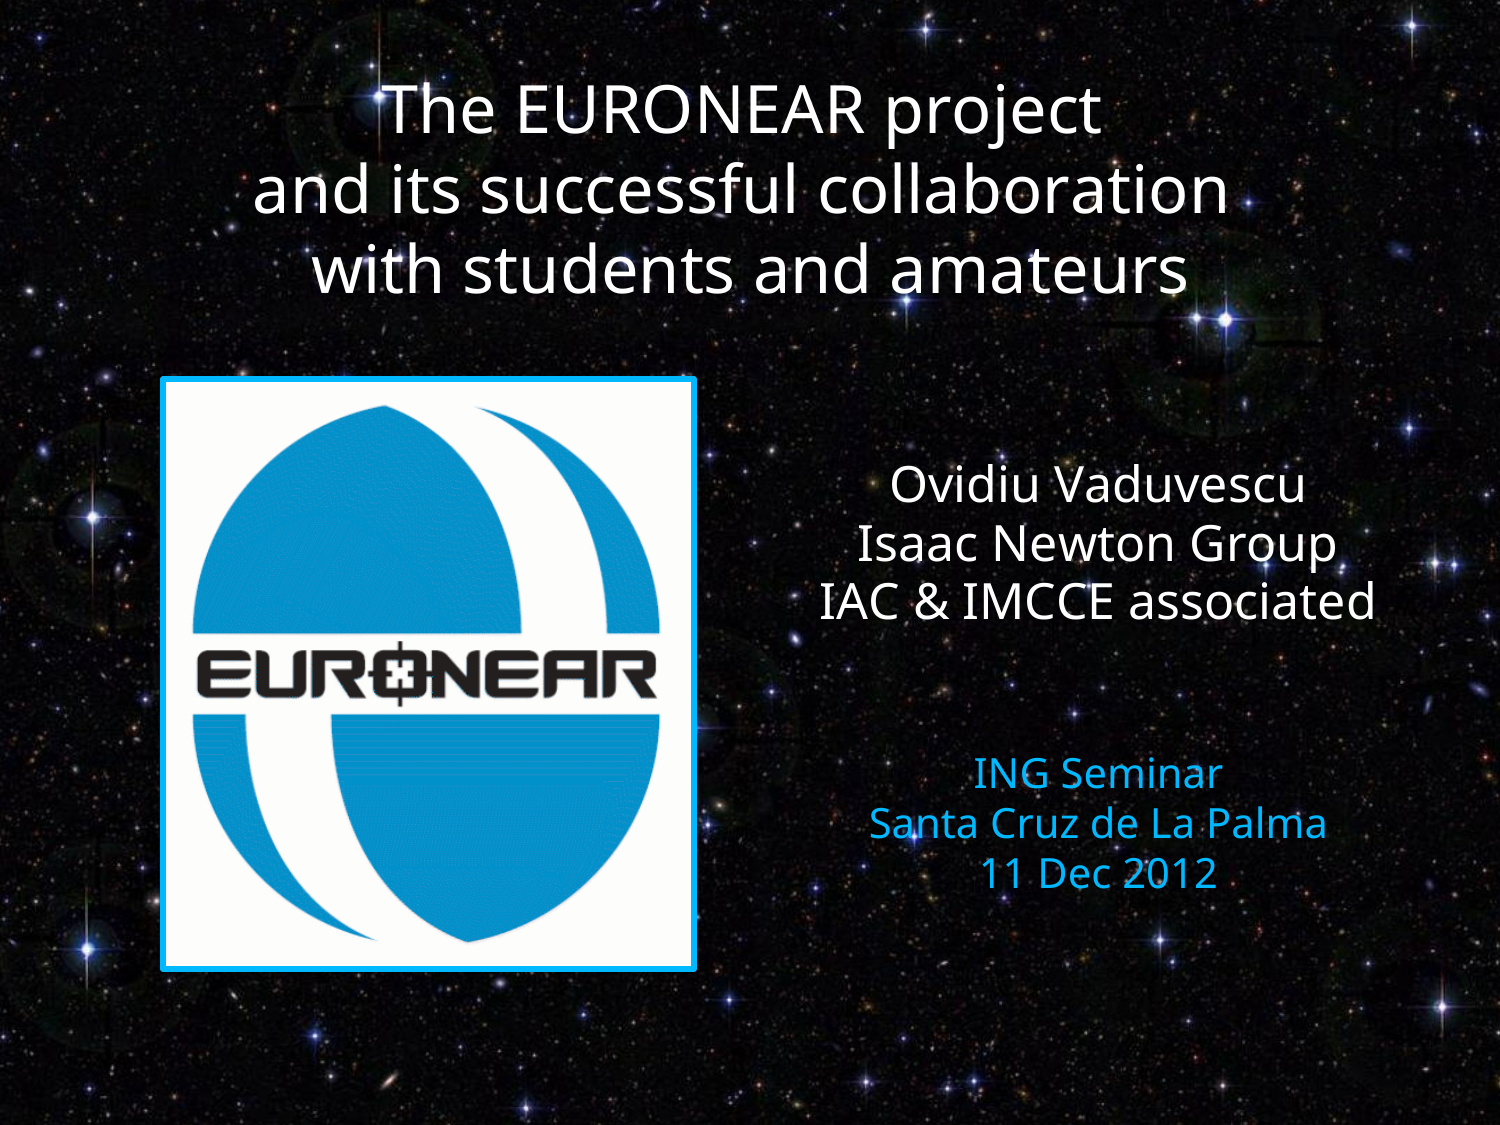

The EURONEAR project
and its successful collaboration
with students and amateurs
Ovidiu Vaduvescu
Isaac Newton Group
IAC & IMCCE associated
ING Seminar
Santa Cruz de La Palma
11 Dec 2012